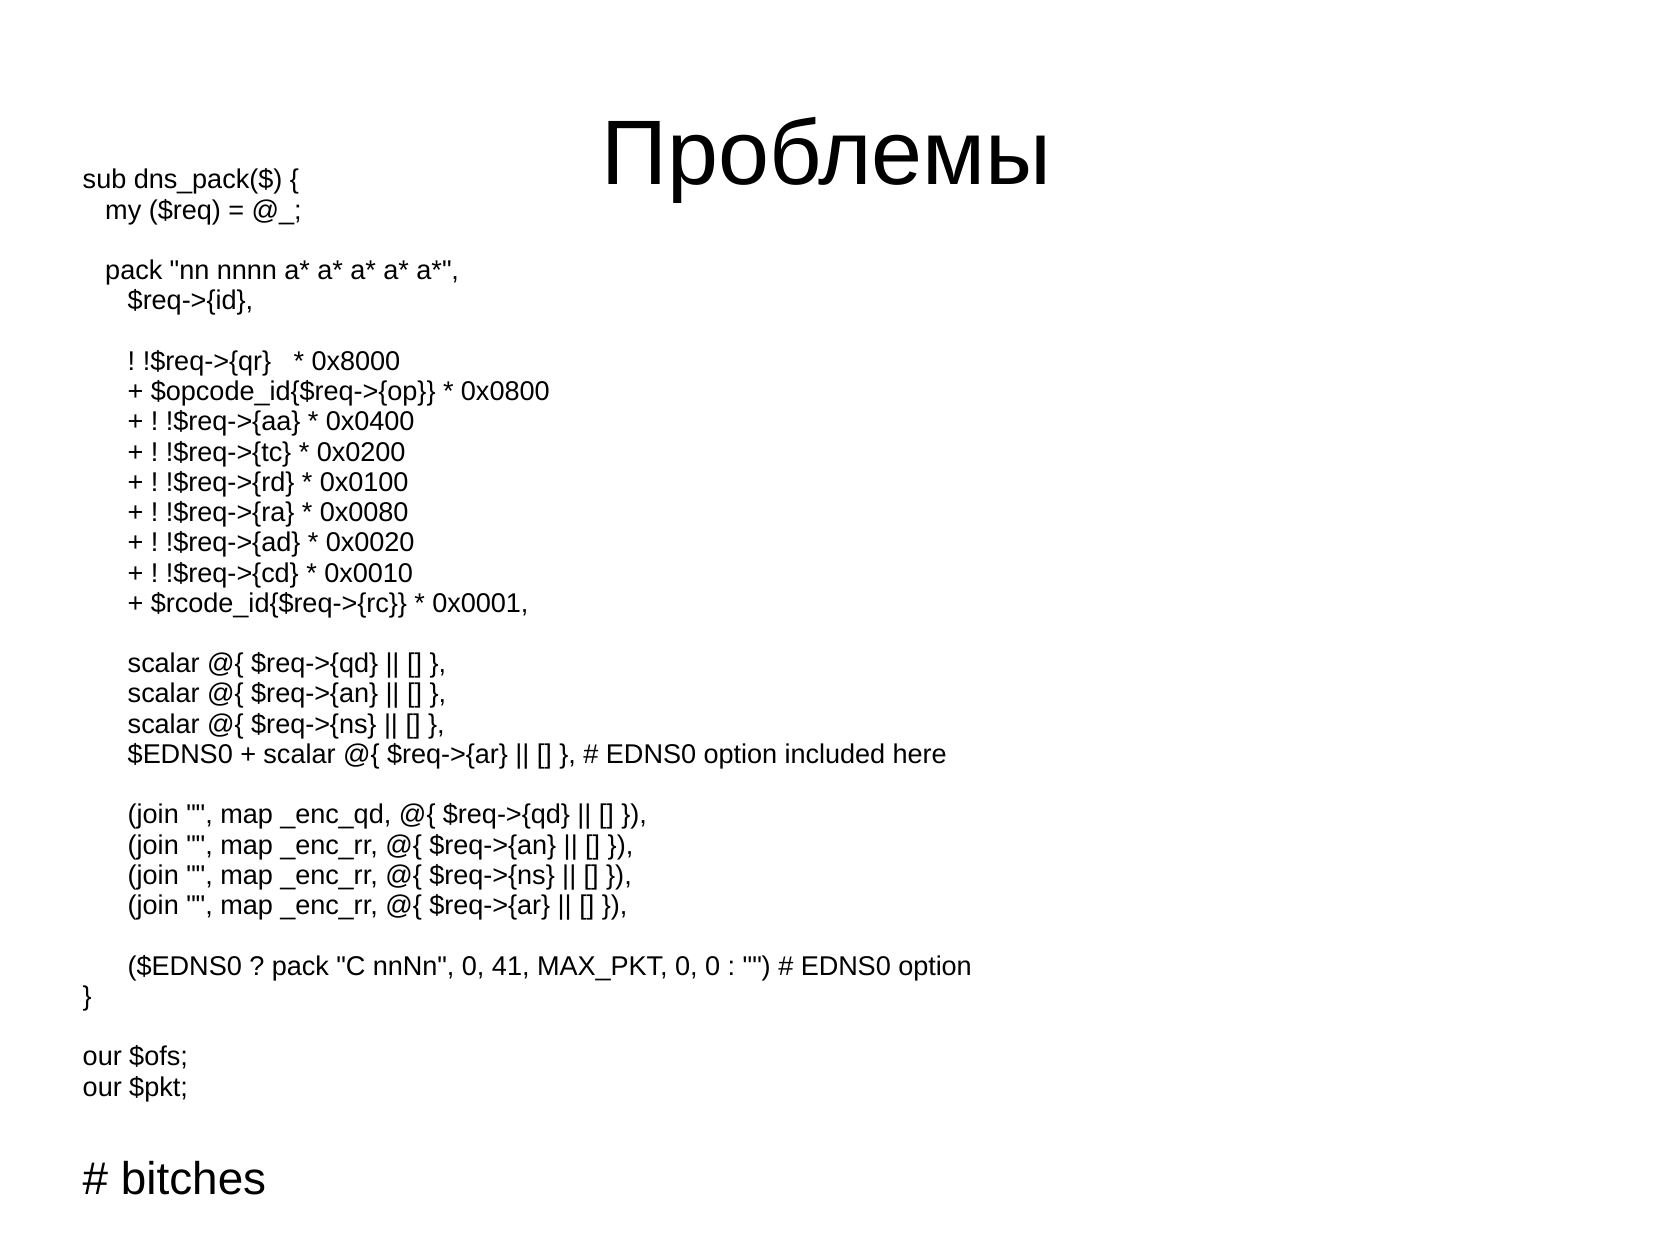

# Проблемы
sub dns_pack($) {
 my ($req) = @_;
 pack "nn nnnn a* a* a* a* a*",
 $req->{id},
 ! !$req->{qr} * 0x8000
 + $opcode_id{$req->{op}} * 0x0800
 + ! !$req->{aa} * 0x0400
 + ! !$req->{tc} * 0x0200
 + ! !$req->{rd} * 0x0100
 + ! !$req->{ra} * 0x0080
 + ! !$req->{ad} * 0x0020
 + ! !$req->{cd} * 0x0010
 + $rcode_id{$req->{rc}} * 0x0001,
 scalar @{ $req->{qd} || [] },
 scalar @{ $req->{an} || [] },
 scalar @{ $req->{ns} || [] },
 $EDNS0 + scalar @{ $req->{ar} || [] }, # EDNS0 option included here
 (join "", map _enc_qd, @{ $req->{qd} || [] }),
 (join "", map _enc_rr, @{ $req->{an} || [] }),
 (join "", map _enc_rr, @{ $req->{ns} || [] }),
 (join "", map _enc_rr, @{ $req->{ar} || [] }),
 ($EDNS0 ? pack "C nnNn", 0, 41, MAX_PKT, 0, 0 : "") # EDNS0 option
}
our $ofs;
our $pkt;
# bitches